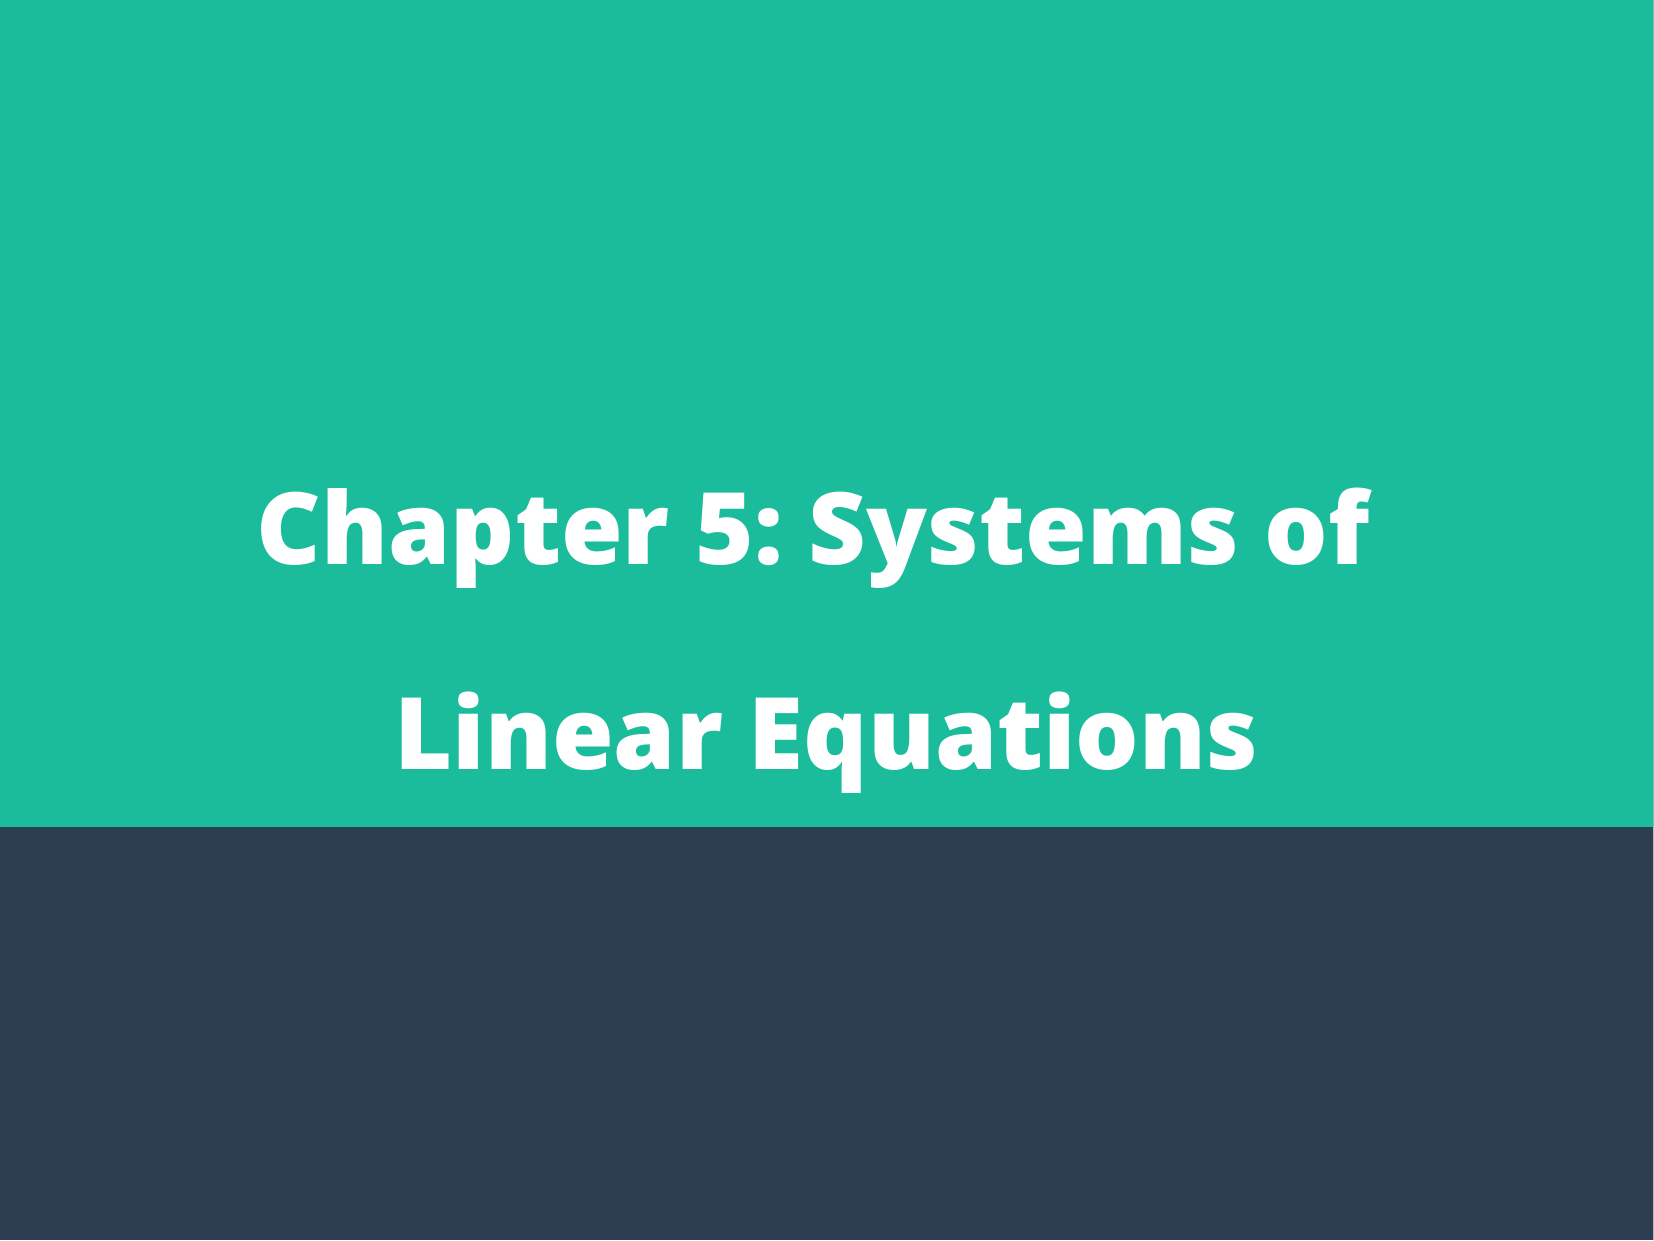

# Chapter 5: Systems of Linear Equations